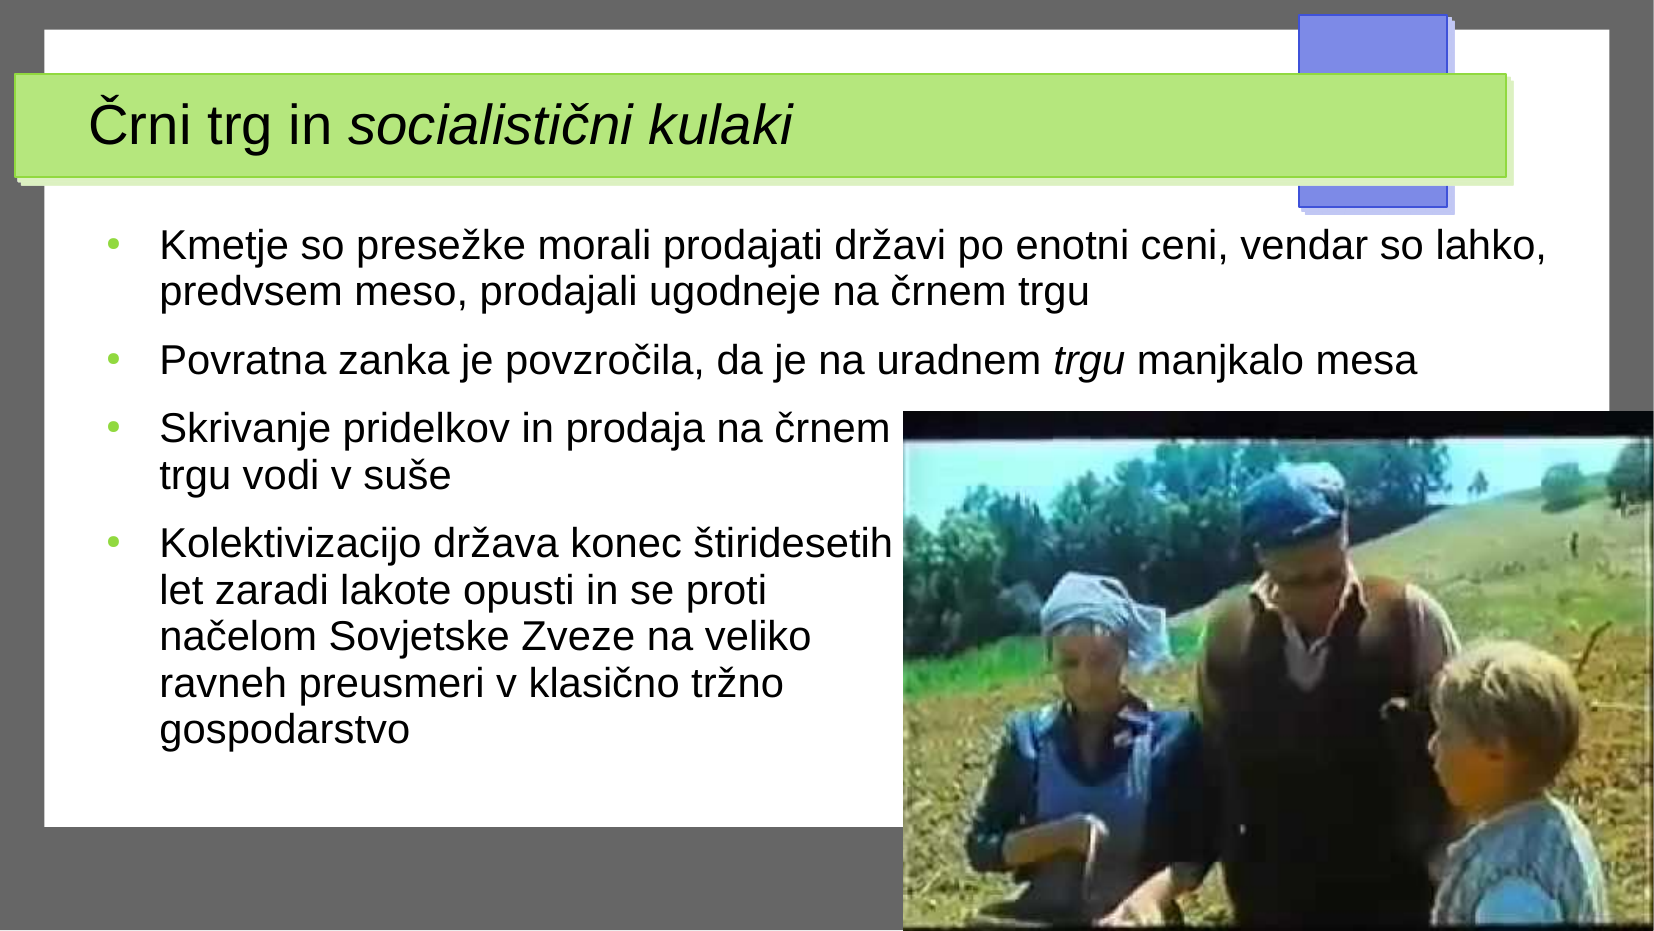

# Črni trg in socialistični kulaki
Kmetje so presežke morali prodajati državi po enotni ceni, vendar so lahko, predvsem meso, prodajali ugodneje na črnem trgu
Povratna zanka je povzročila, da je na uradnem trgu manjkalo mesa
Skrivanje pridelkov in prodaja na črnem
trgu vodi v suše
Kolektivizacijo država konec štiridesetih
let zaradi lakote opusti in se proti
načelom Sovjetske Zveze na veliko
ravneh preusmeri v klasično tržno
gospodarstvo